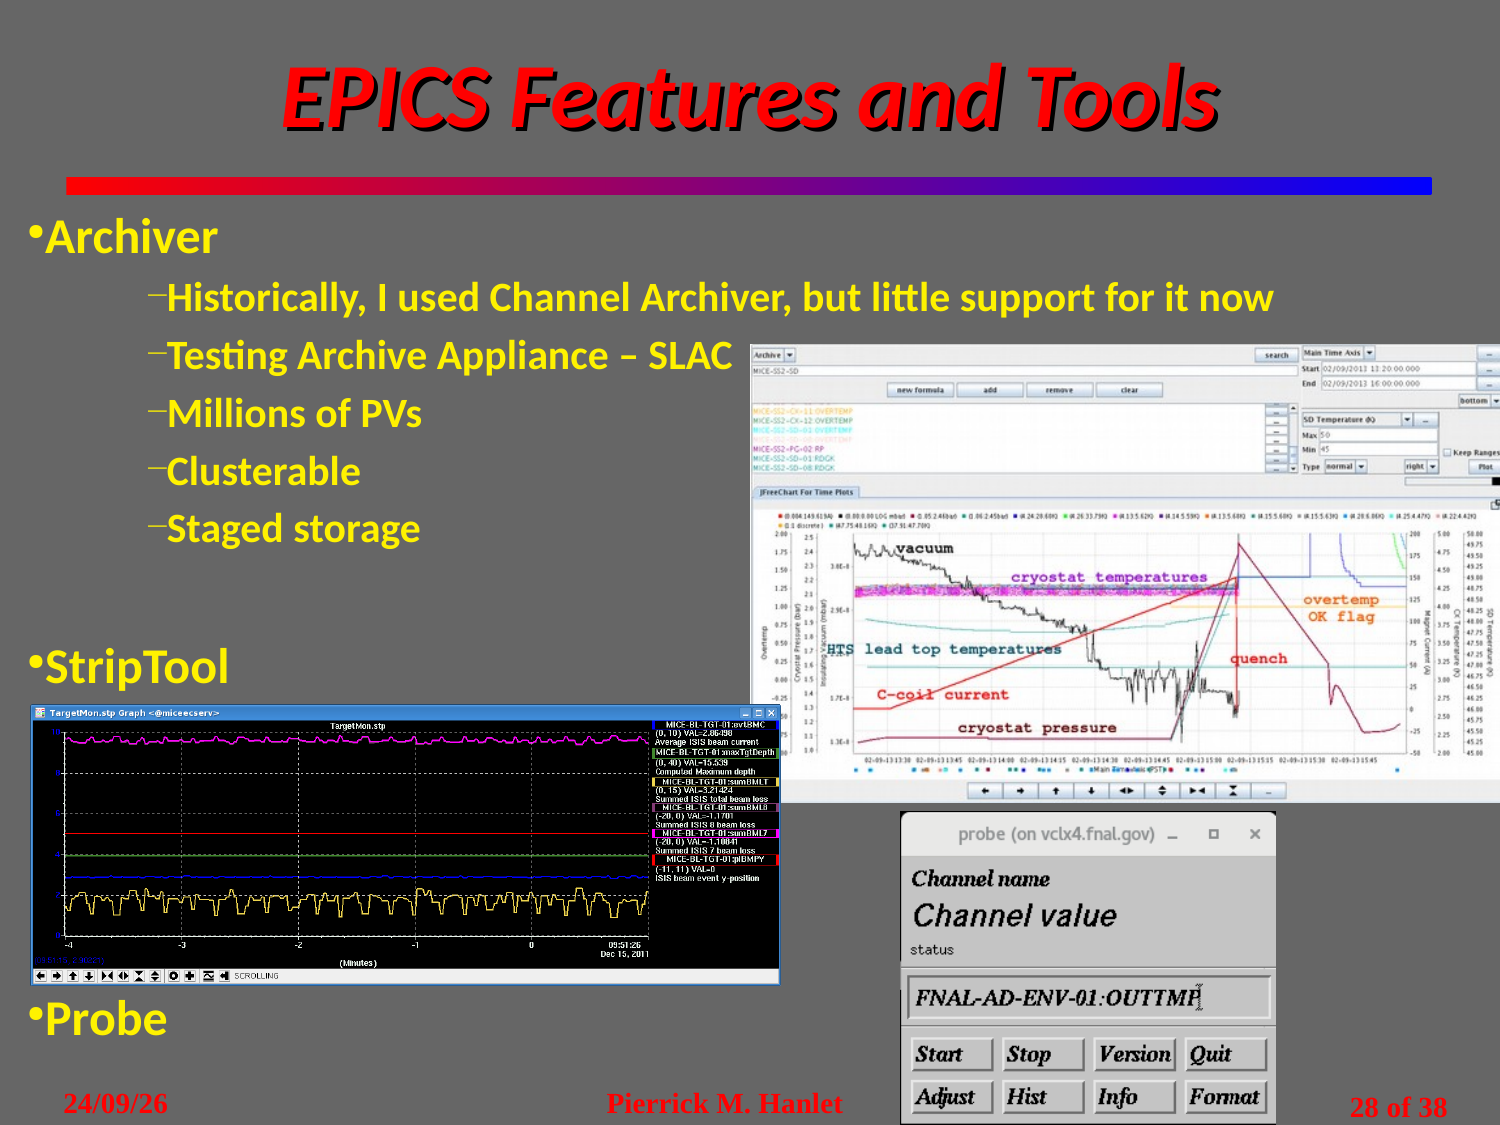

# EPICS Features and Tools
Archiver
Historically, I used Channel Archiver, but little support for it now
Testing Archive Appliance – SLAC
Millions of PVs
Clusterable
Staged storage
StripTool
Probe
28
Pierrick Hanlet